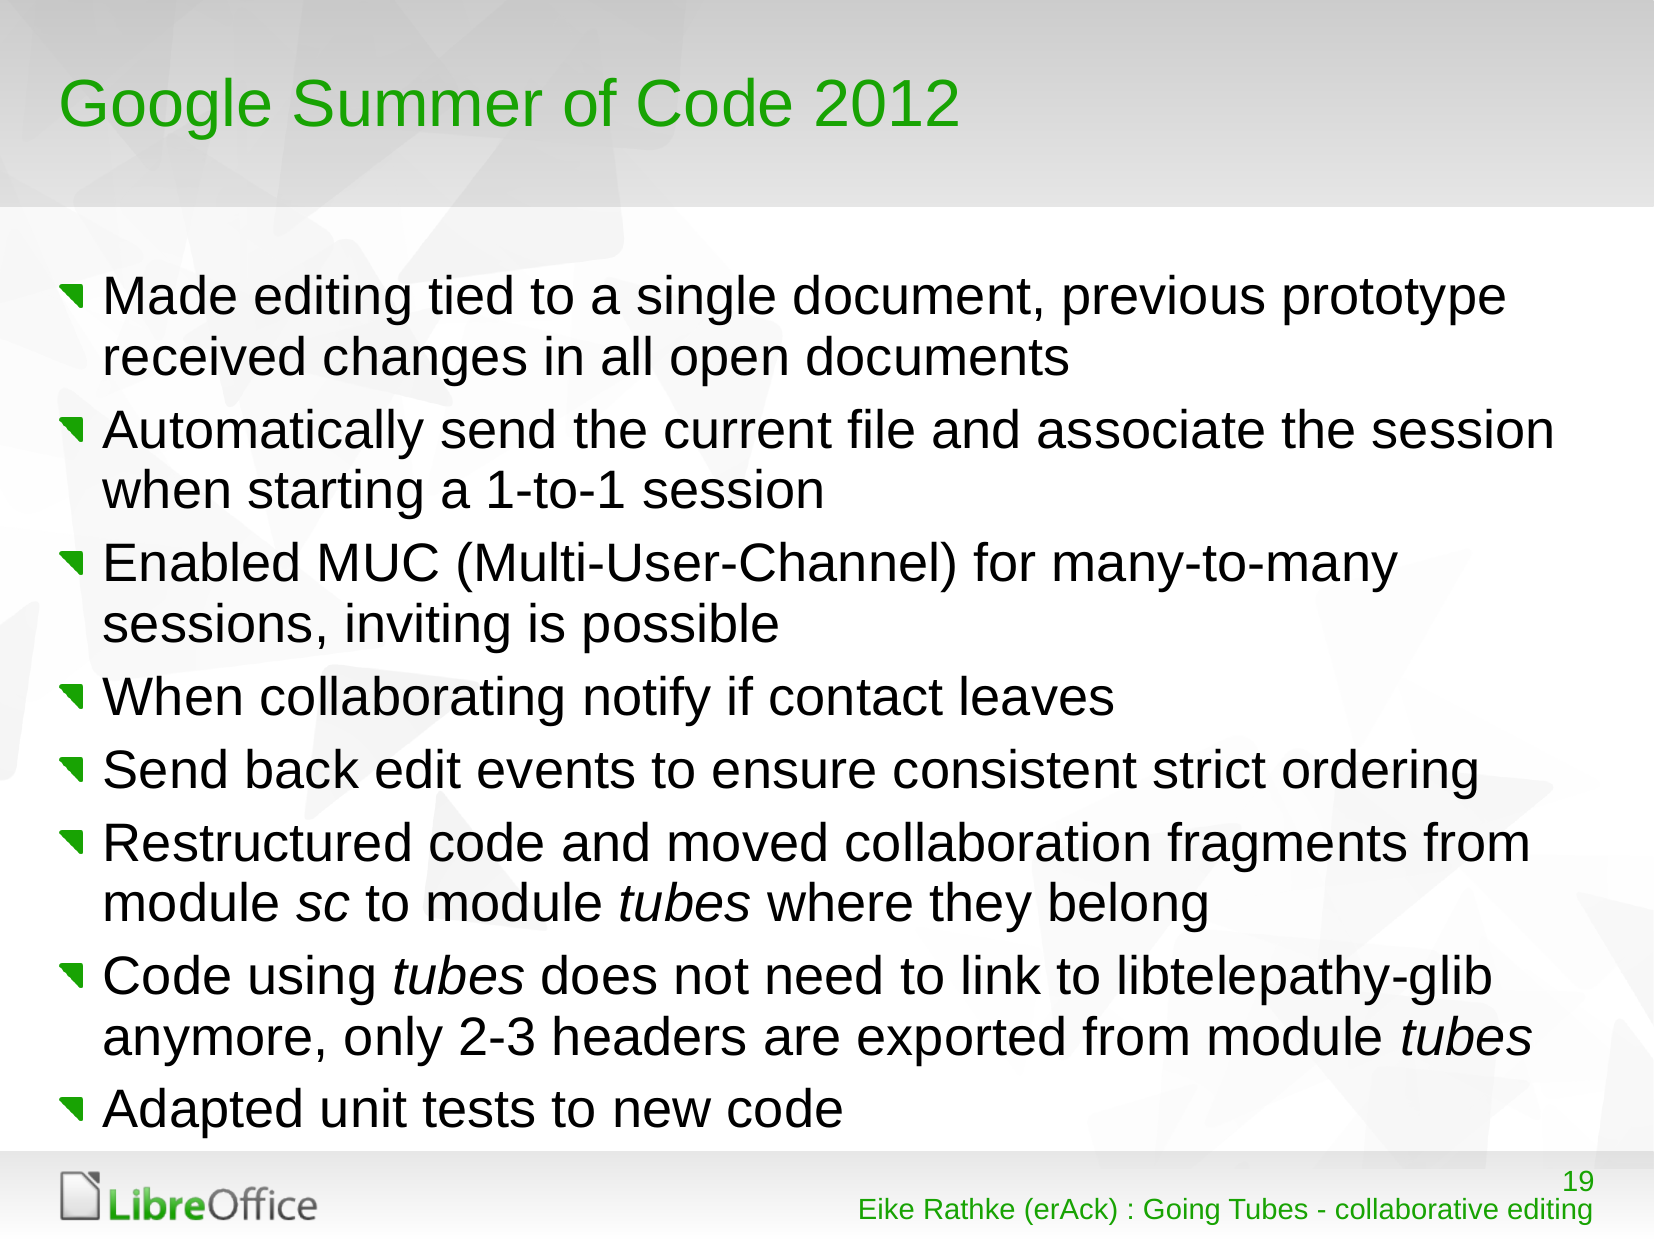

# Google Summer of Code 2012
Made editing tied to a single document, previous prototype received changes in all open documents
Automatically send the current file and associate the session when starting a 1-to-1 session
Enabled MUC (Multi-User-Channel) for many-to-many sessions, inviting is possible
When collaborating notify if contact leaves
Send back edit events to ensure consistent strict ordering
Restructured code and moved collaboration fragments from module sc to module tubes where they belong
Code using tubes does not need to link to libtelepathy-glib anymore, only 2-3 headers are exported from module tubes
Adapted unit tests to new code
19
Eike Rathke (erAck) : Going Tubes - collaborative editing